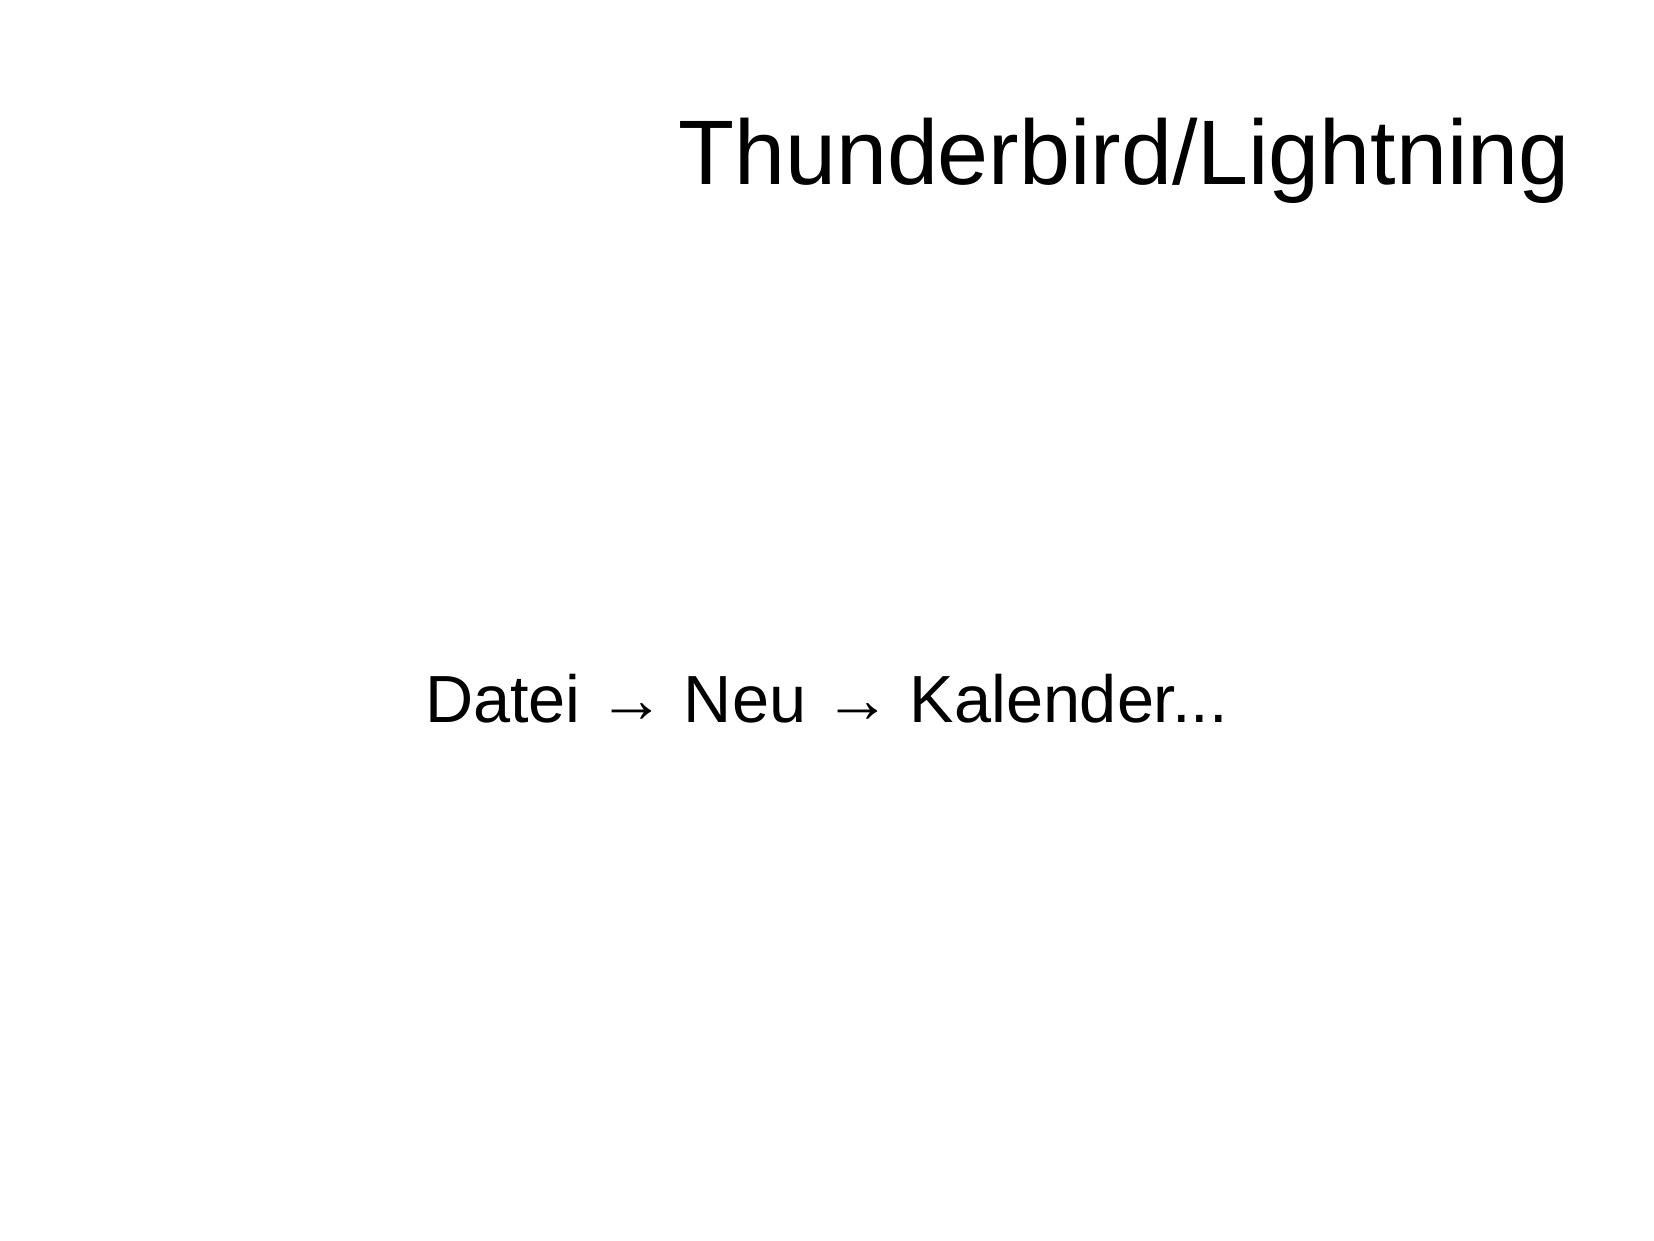

# Thunderbird/Lightning
Datei → Neu → Kalender...